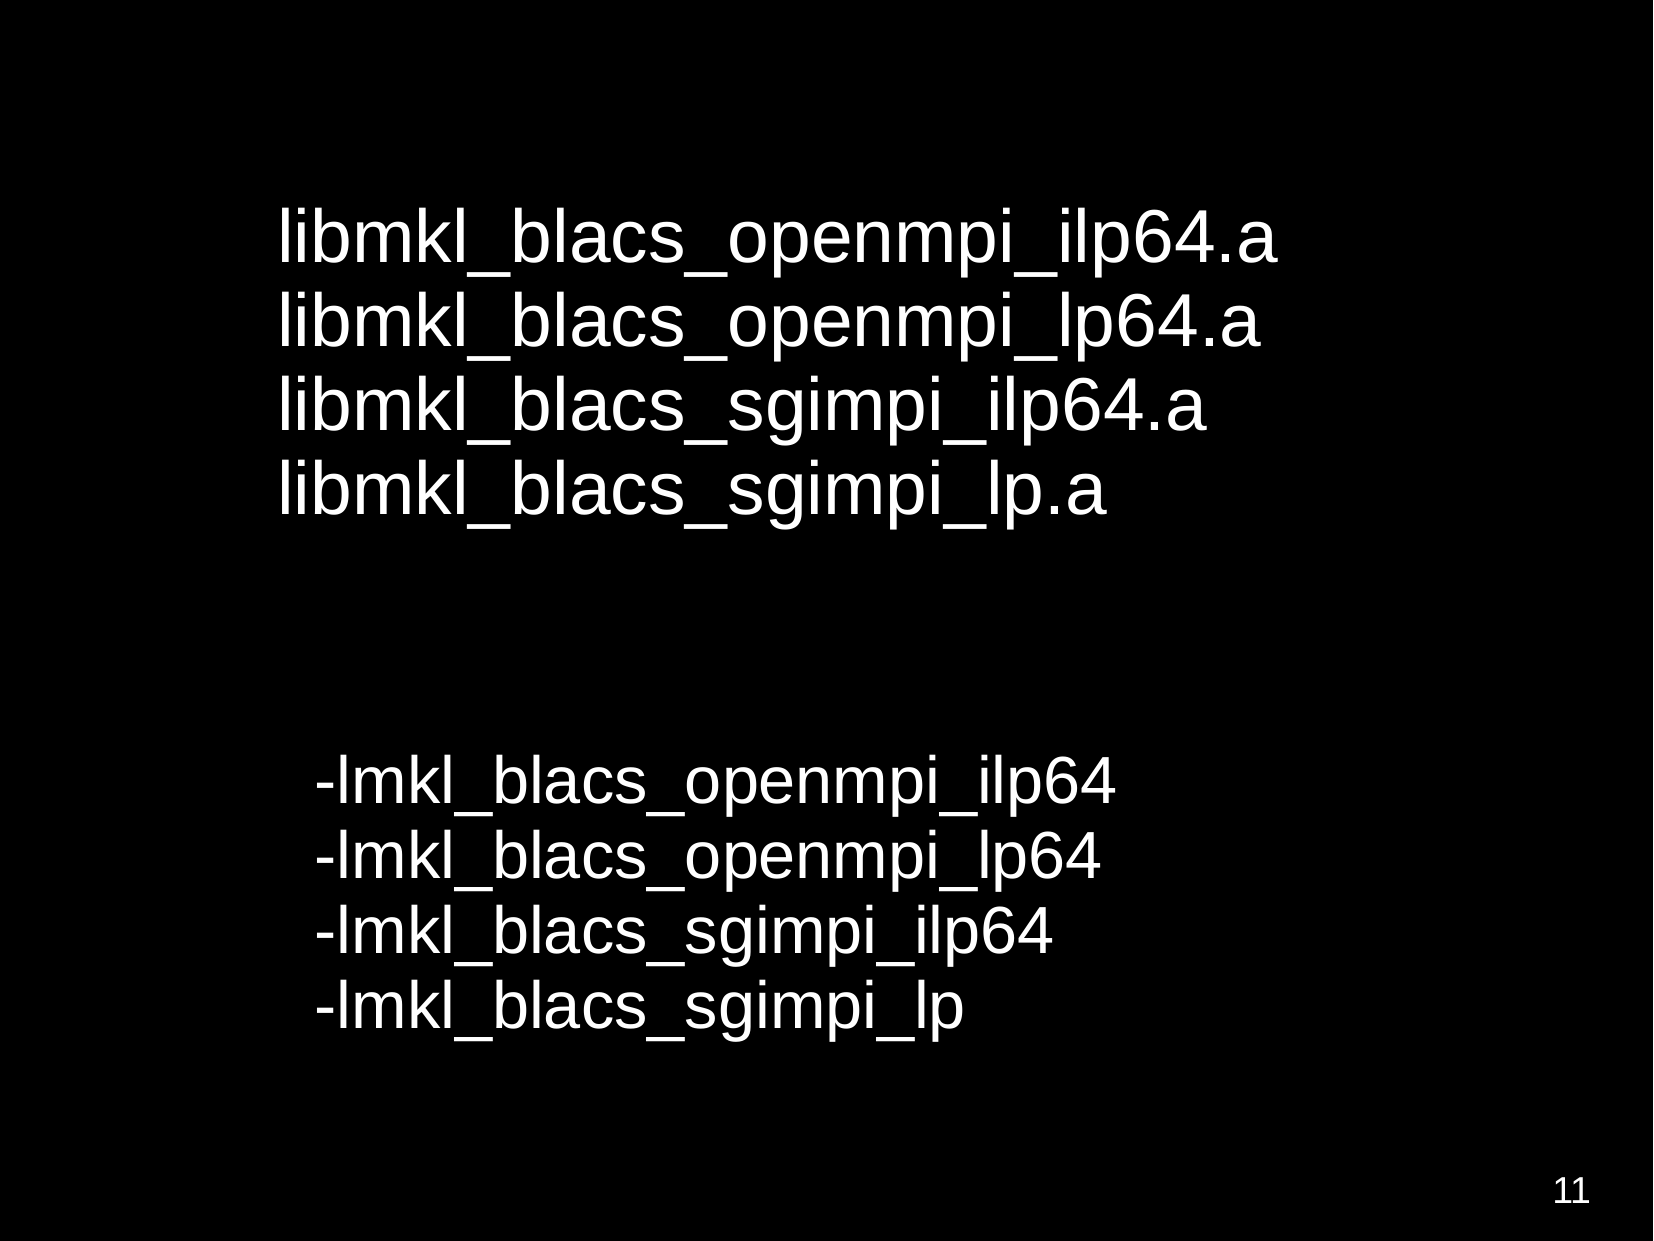

libmkl_blacs_openmpi_ilp64.a
libmkl_blacs_openmpi_lp64.a
libmkl_blacs_sgimpi_ilp64.a
libmkl_blacs_sgimpi_lp.a
-lmkl_blacs_openmpi_ilp64
-lmkl_blacs_openmpi_lp64
-lmkl_blacs_sgimpi_ilp64
-lmkl_blacs_sgimpi_lp
11